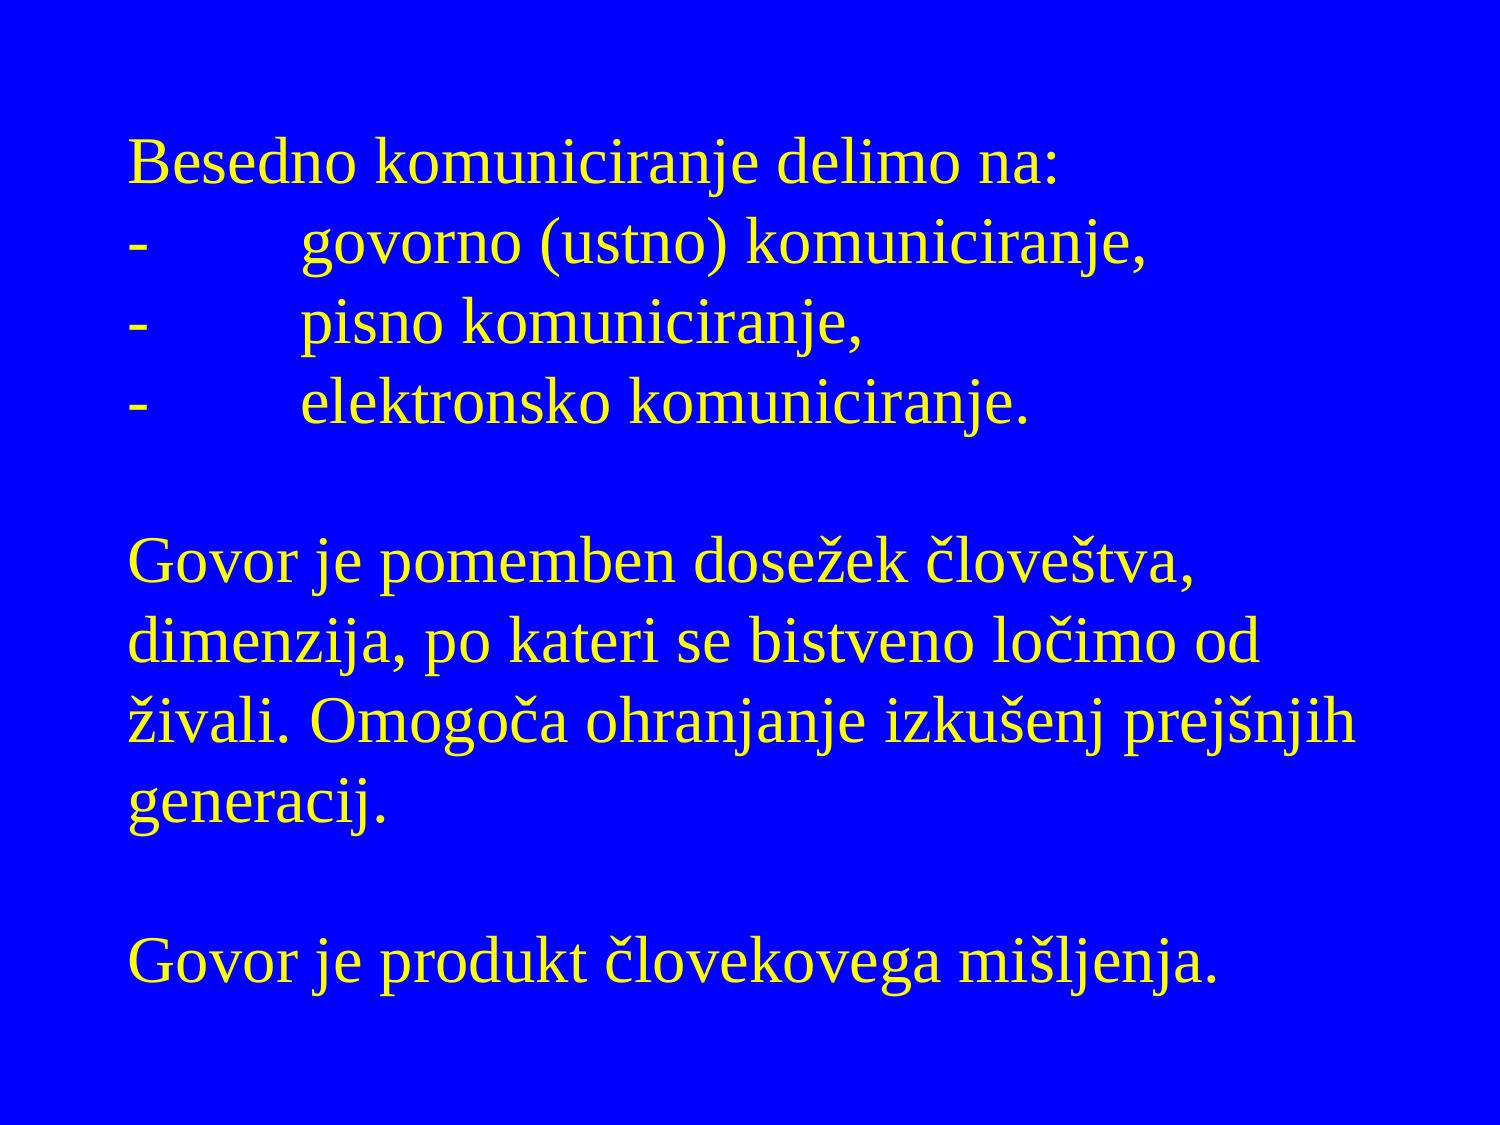

# Besedno komuniciranje delimo na: -         govorno (ustno) komuniciranje, -         pisno komuniciranje, -         elektronsko komuniciranje.   Govor je pomemben dosežek človeštva, dimenzija, po kateri se bistveno ločimo od živali. Omogoča ohranjanje izkušenj prejšnjih generacij.   Govor je produkt človekovega mišljenja.